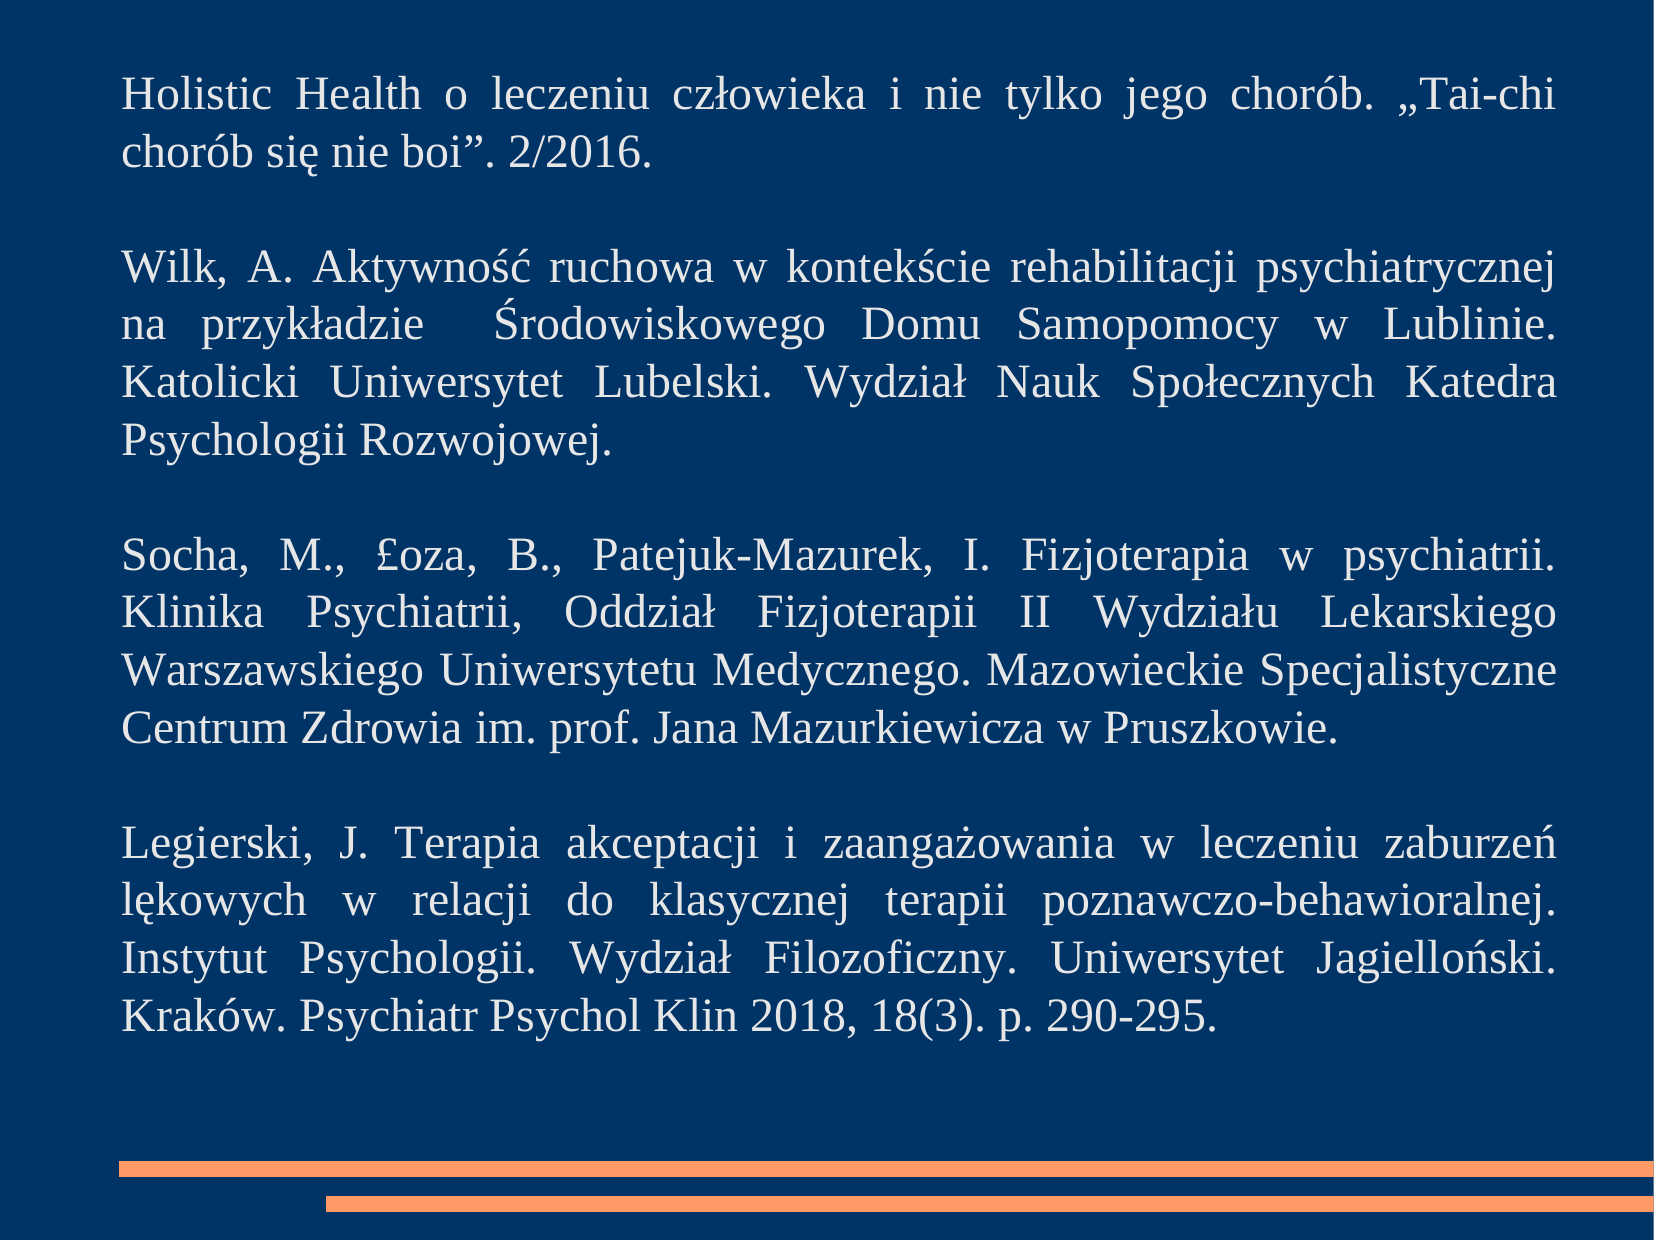

# Holistic Health o leczeniu człowieka i nie tylko jego chorób. „Tai-chi chorób się nie boi”. 2/2016.
Wilk, A. Aktywność ruchowa w kontekście rehabilitacji psychiatrycznej na przykładzie Środowiskowego Domu Samopomocy w Lublinie. Katolicki Uniwersytet Lubelski. Wydział Nauk Społecznych Katedra Psychologii Rozwojowej.
Socha, M., £oza, B., Patejuk-Mazurek, I. Fizjoterapia w psychiatrii. Klinika Psychiatrii, Oddział Fizjoterapii II Wydziału Lekarskiego Warszawskiego Uniwersytetu Medycznego. Mazowieckie Specjalistyczne Centrum Zdrowia im. prof. Jana Mazurkiewicza w Pruszkowie.
Legierski, J. Terapia akceptacji i zaangażowania w leczeniu zaburzeń lękowych w relacji do klasycznej terapii poznawczo-behawioralnej. Instytut Psychologii. Wydział Filozoficzny. Uniwersytet Jagielloński. Kraków. Psychiatr Psychol Klin 2018, 18(3). p. 290-295.